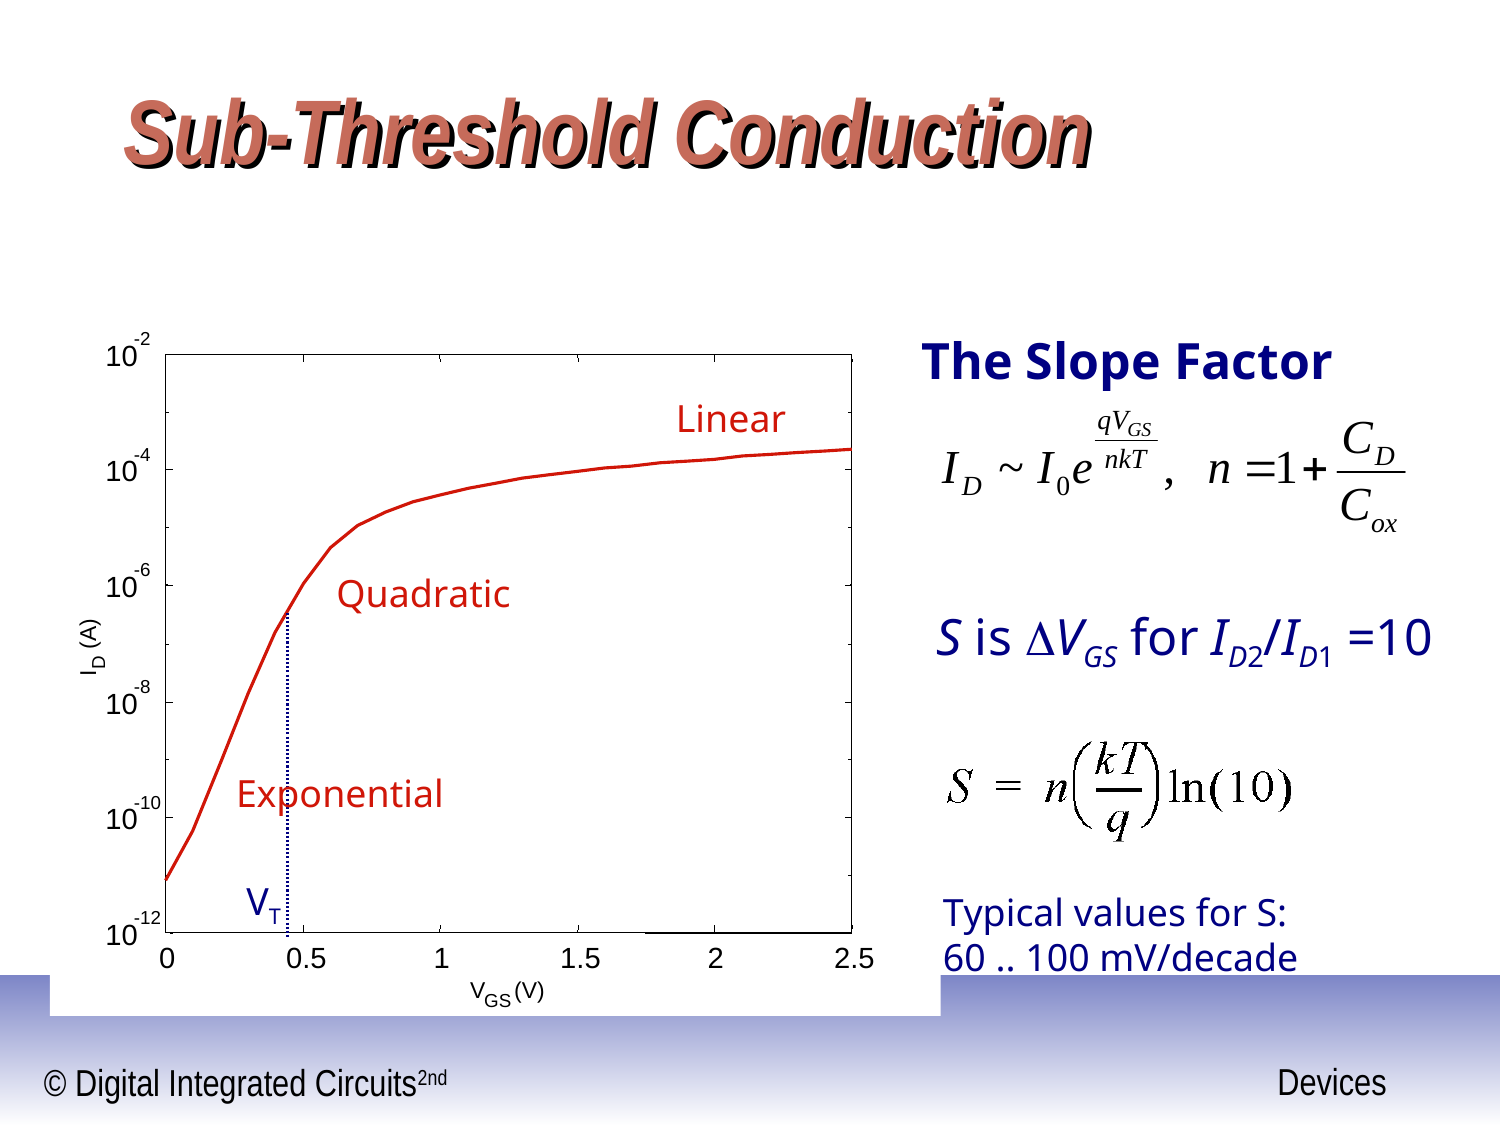

# Sub-Threshold Conduction
-2
10
-4
10
-6
10
 (A)
D
I
-8
10
-10
10
-12
10
0
0.5
1
1.5
2
2.5
V
 (V)
GS
Linear
Quadratic
Exponential
VT
The Slope Factor
S is VGS for ID2/ID1 =10
Typical values for S:
60 .. 100 mV/decade